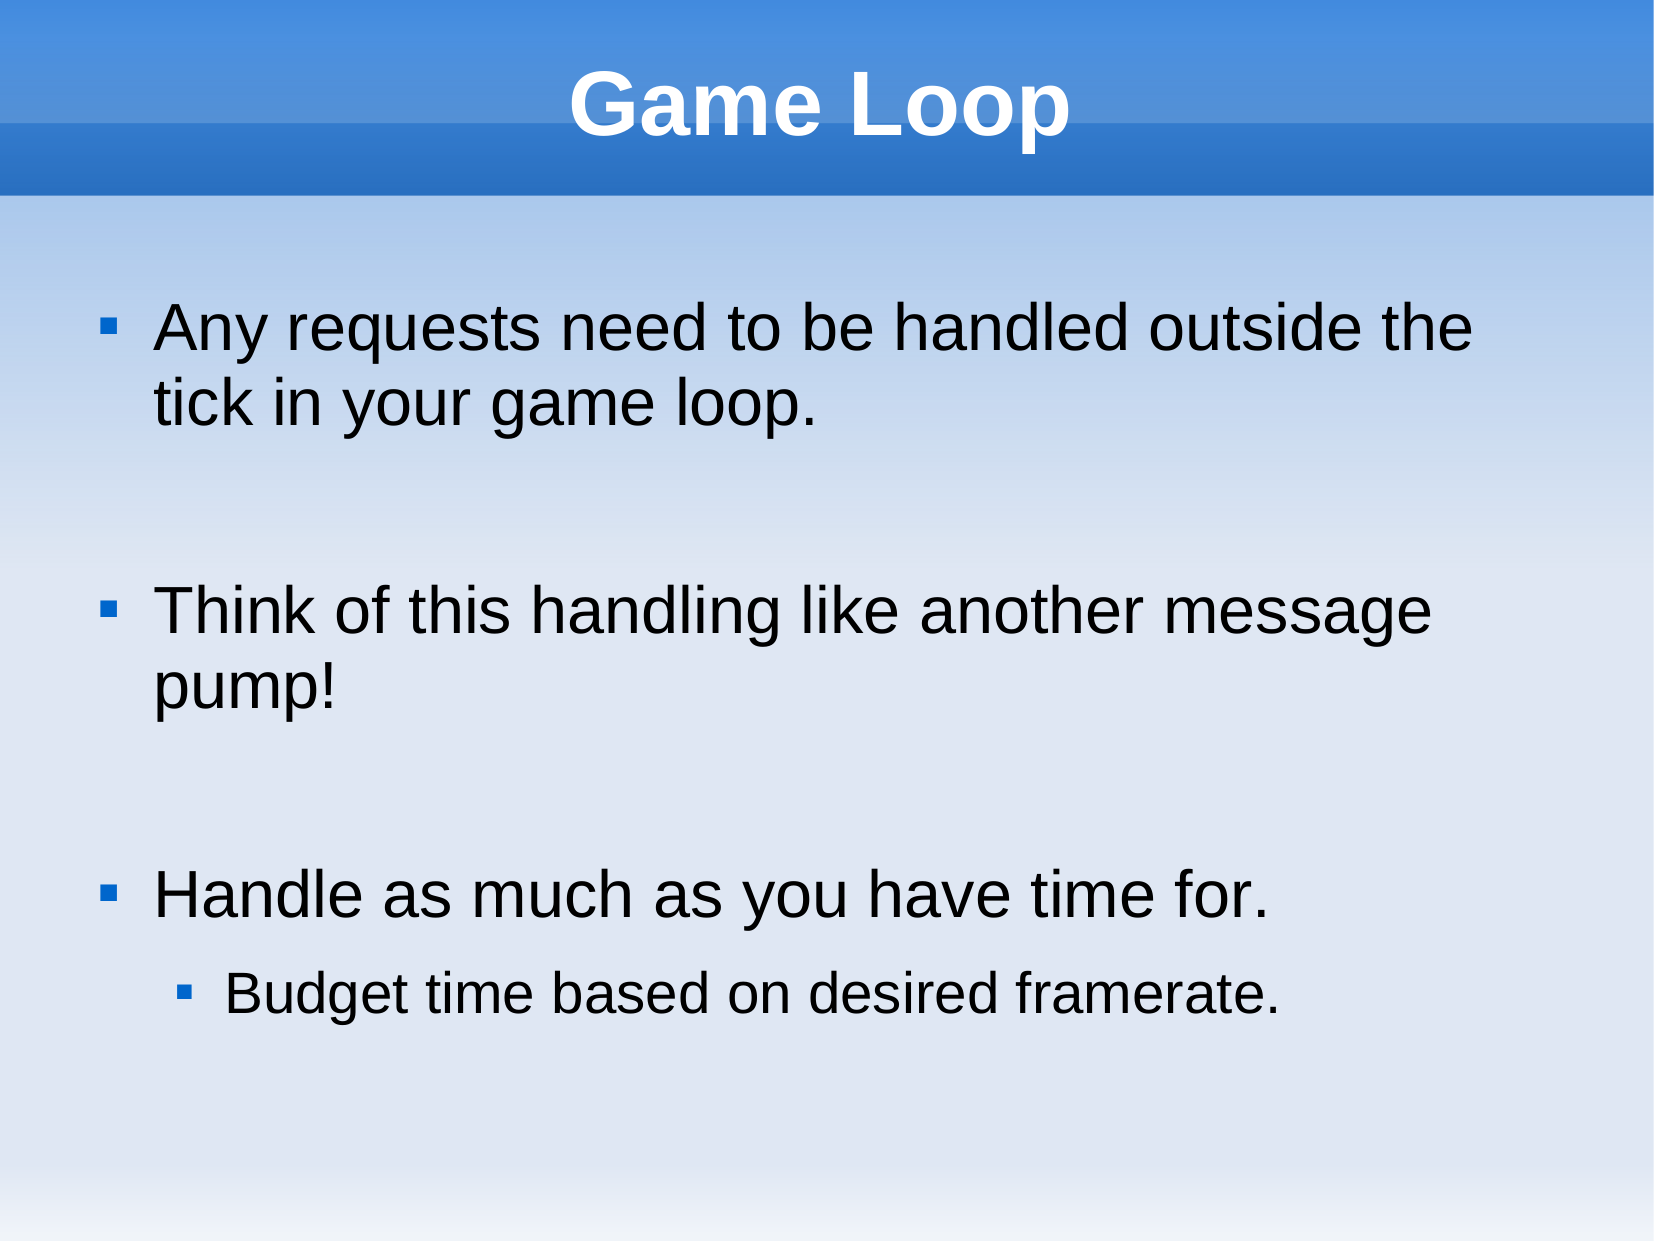

# Game Loop
Any requests need to be handled outside the tick in your game loop.
Think of this handling like another message pump!
Handle as much as you have time for.
Budget time based on desired framerate.